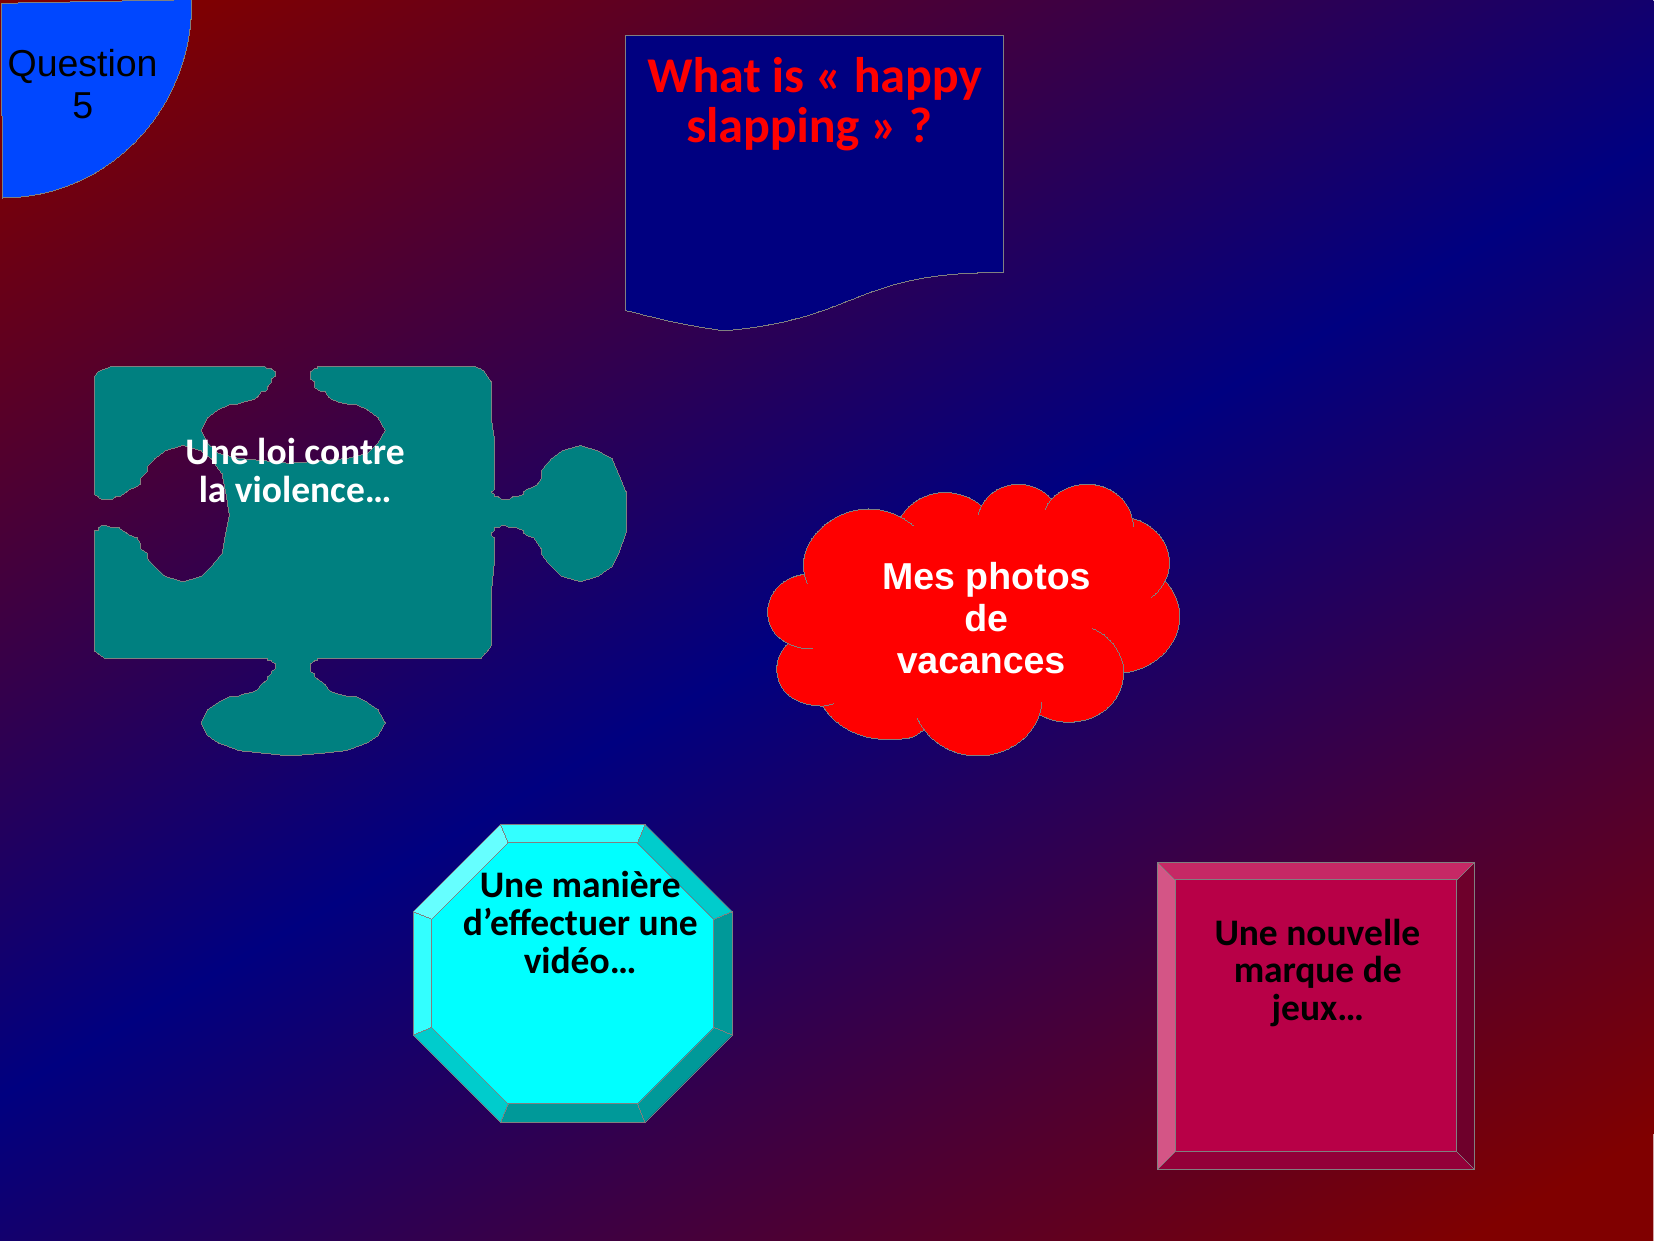

Question 5
What is « happy slapping » ?
Une loi contre la violence…
Mes photos de vacances
Une manière d’effectuer une vidéo…
Une nouvelle marque de jeux…